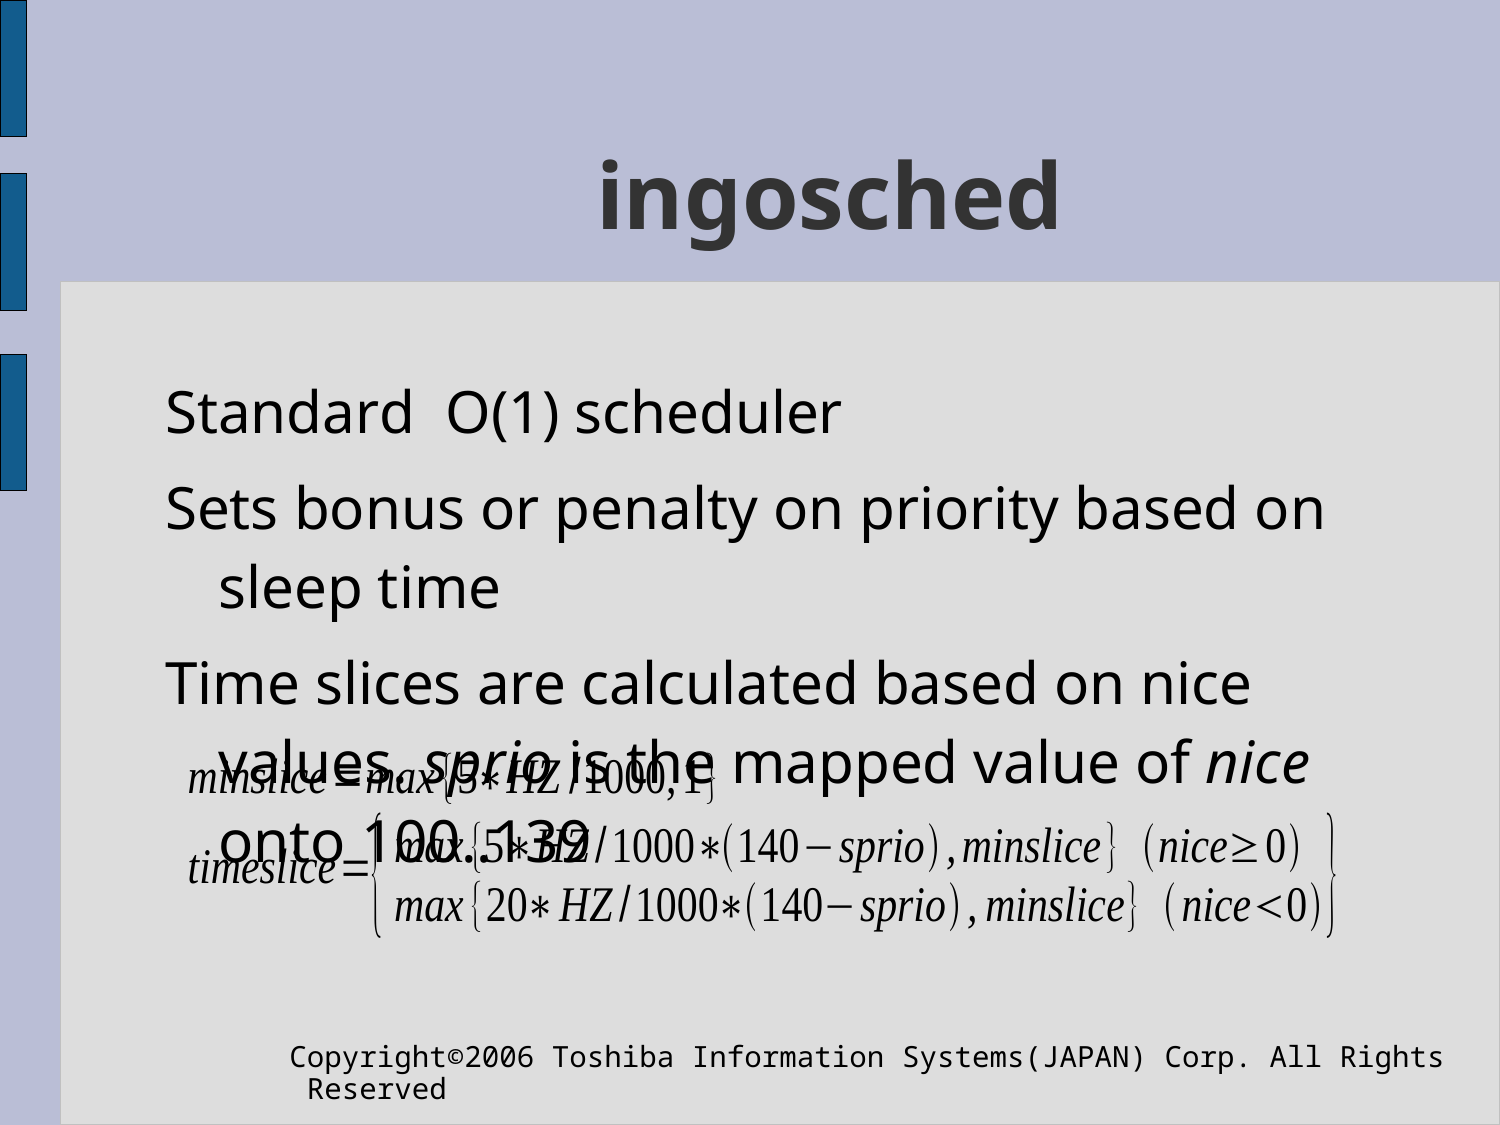

# ingosched
Standard O(1) scheduler
Sets bonus or penalty on priority based on sleep time
Time slices are calculated based on nice values. sprio is the mapped value of nice onto 100..139
Copyright©2006 Toshiba Information Systems(JAPAN) Corp. All Rights Reserved